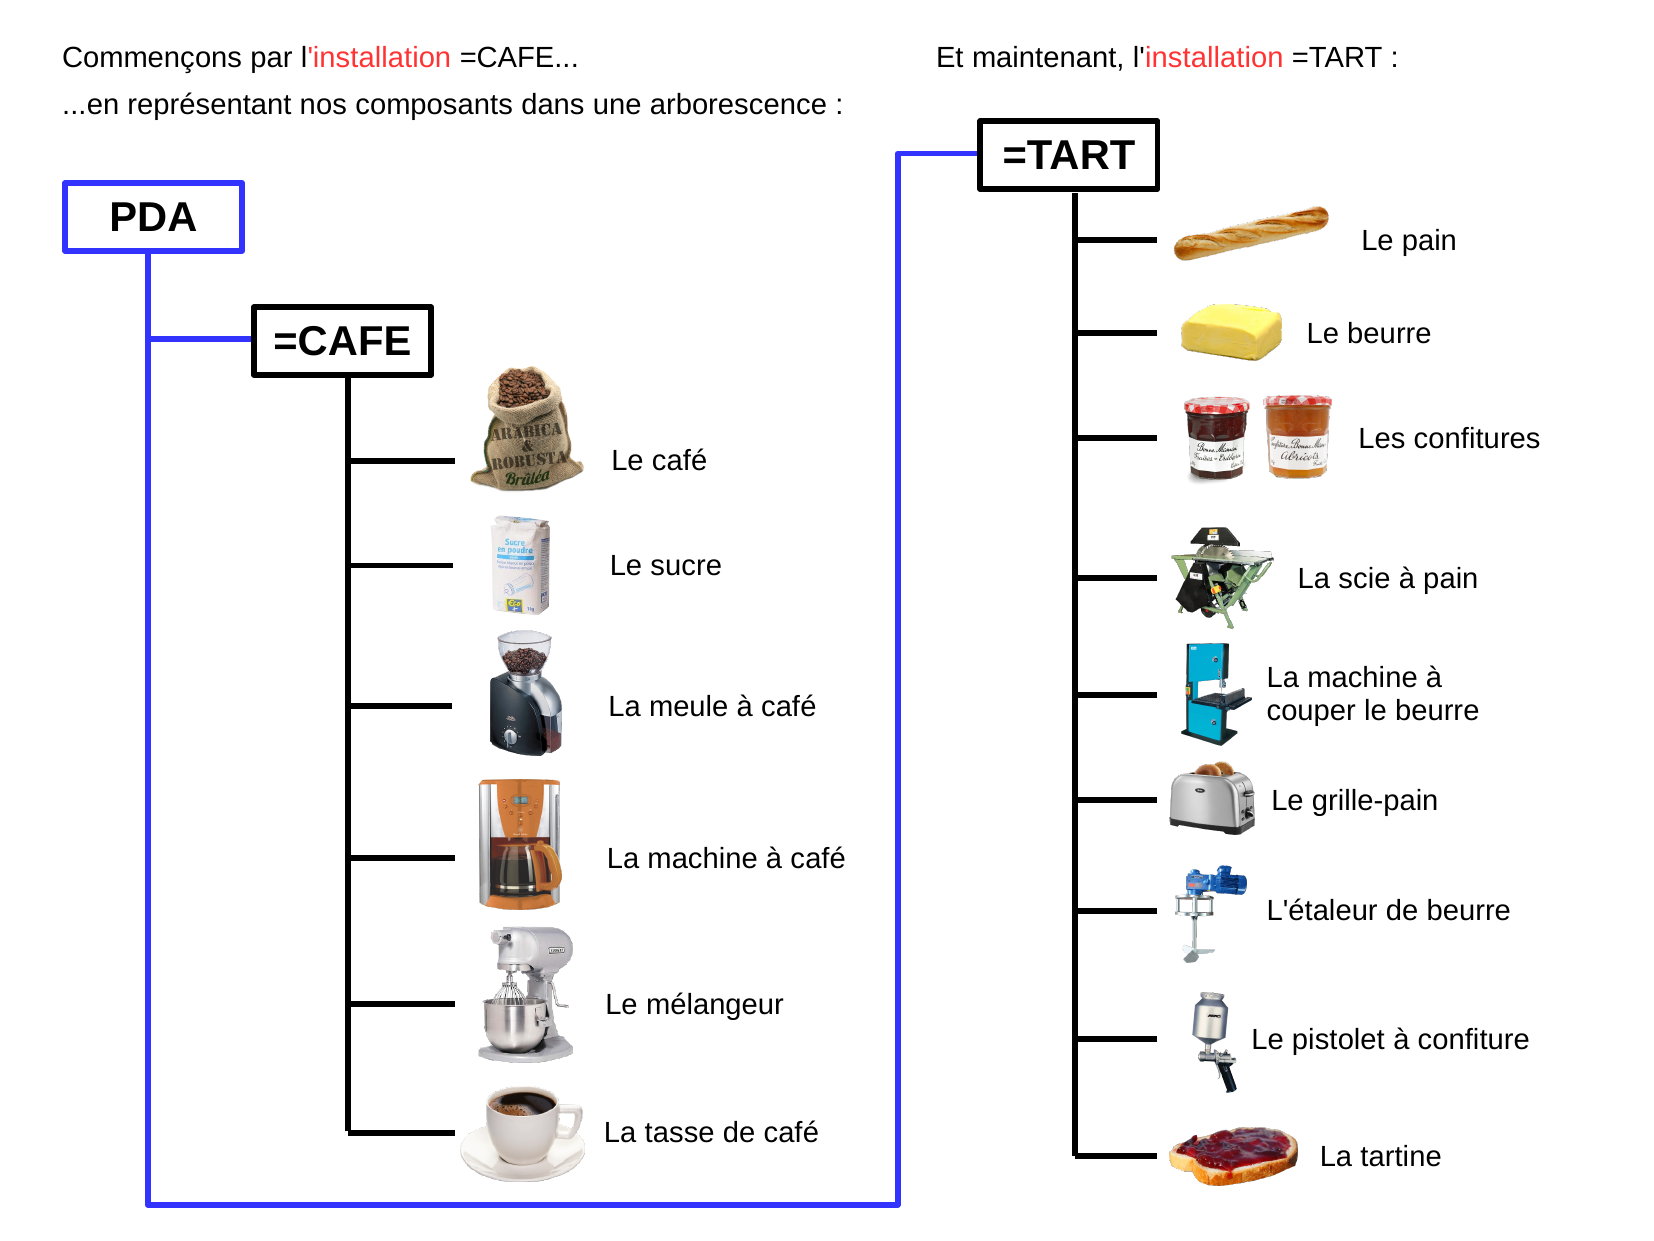

Commençons par l'installation =CAFE...
Et maintenant, l'installation =TART :
...en représentant nos composants dans une arborescence :
=TART
PDA
Le pain
=CAFE
Le beurre
Les confitures
Le café
Le sucre
La scie à pain
La machine à couper le beurre
La meule à café
Le grille-pain
La machine à café
L'étaleur de beurre
Le mélangeur
Le pistolet à confiture
La tasse de café
La tartine